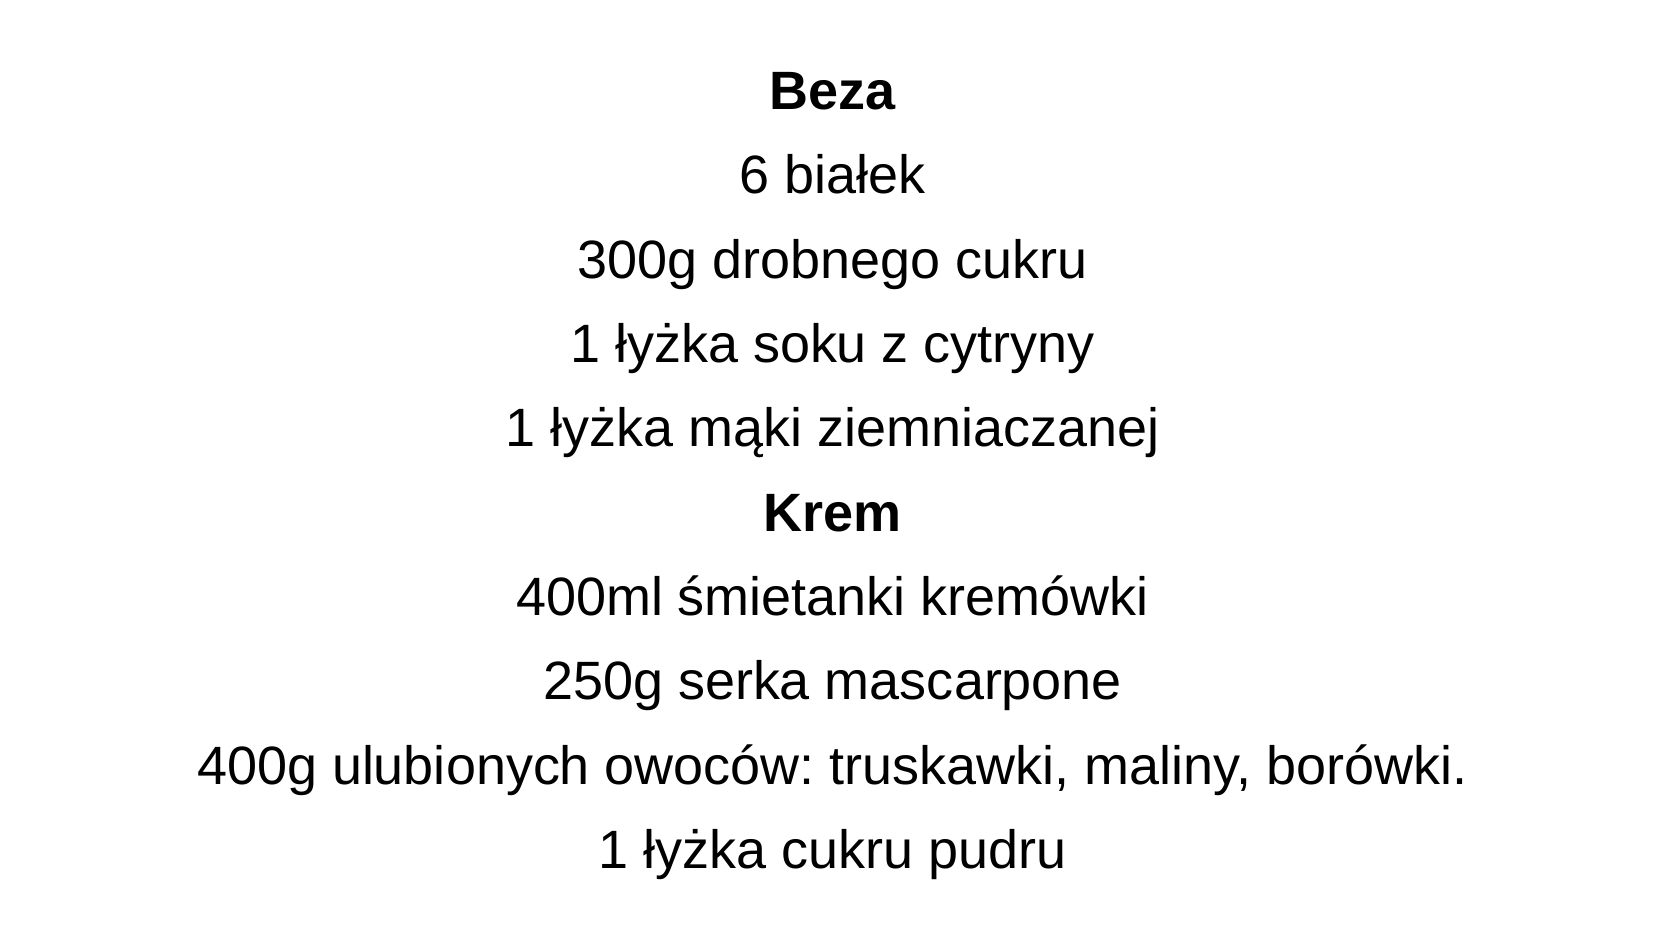

# Beza
6 białek
300g drobnego cukru
1 łyżka soku z cytryny
1 łyżka mąki ziemniaczanej
Krem
400ml śmietanki kremówki
250g serka mascarpone
400g ulubionych owoców: truskawki, maliny, borówki.
1 łyżka cukru pudru